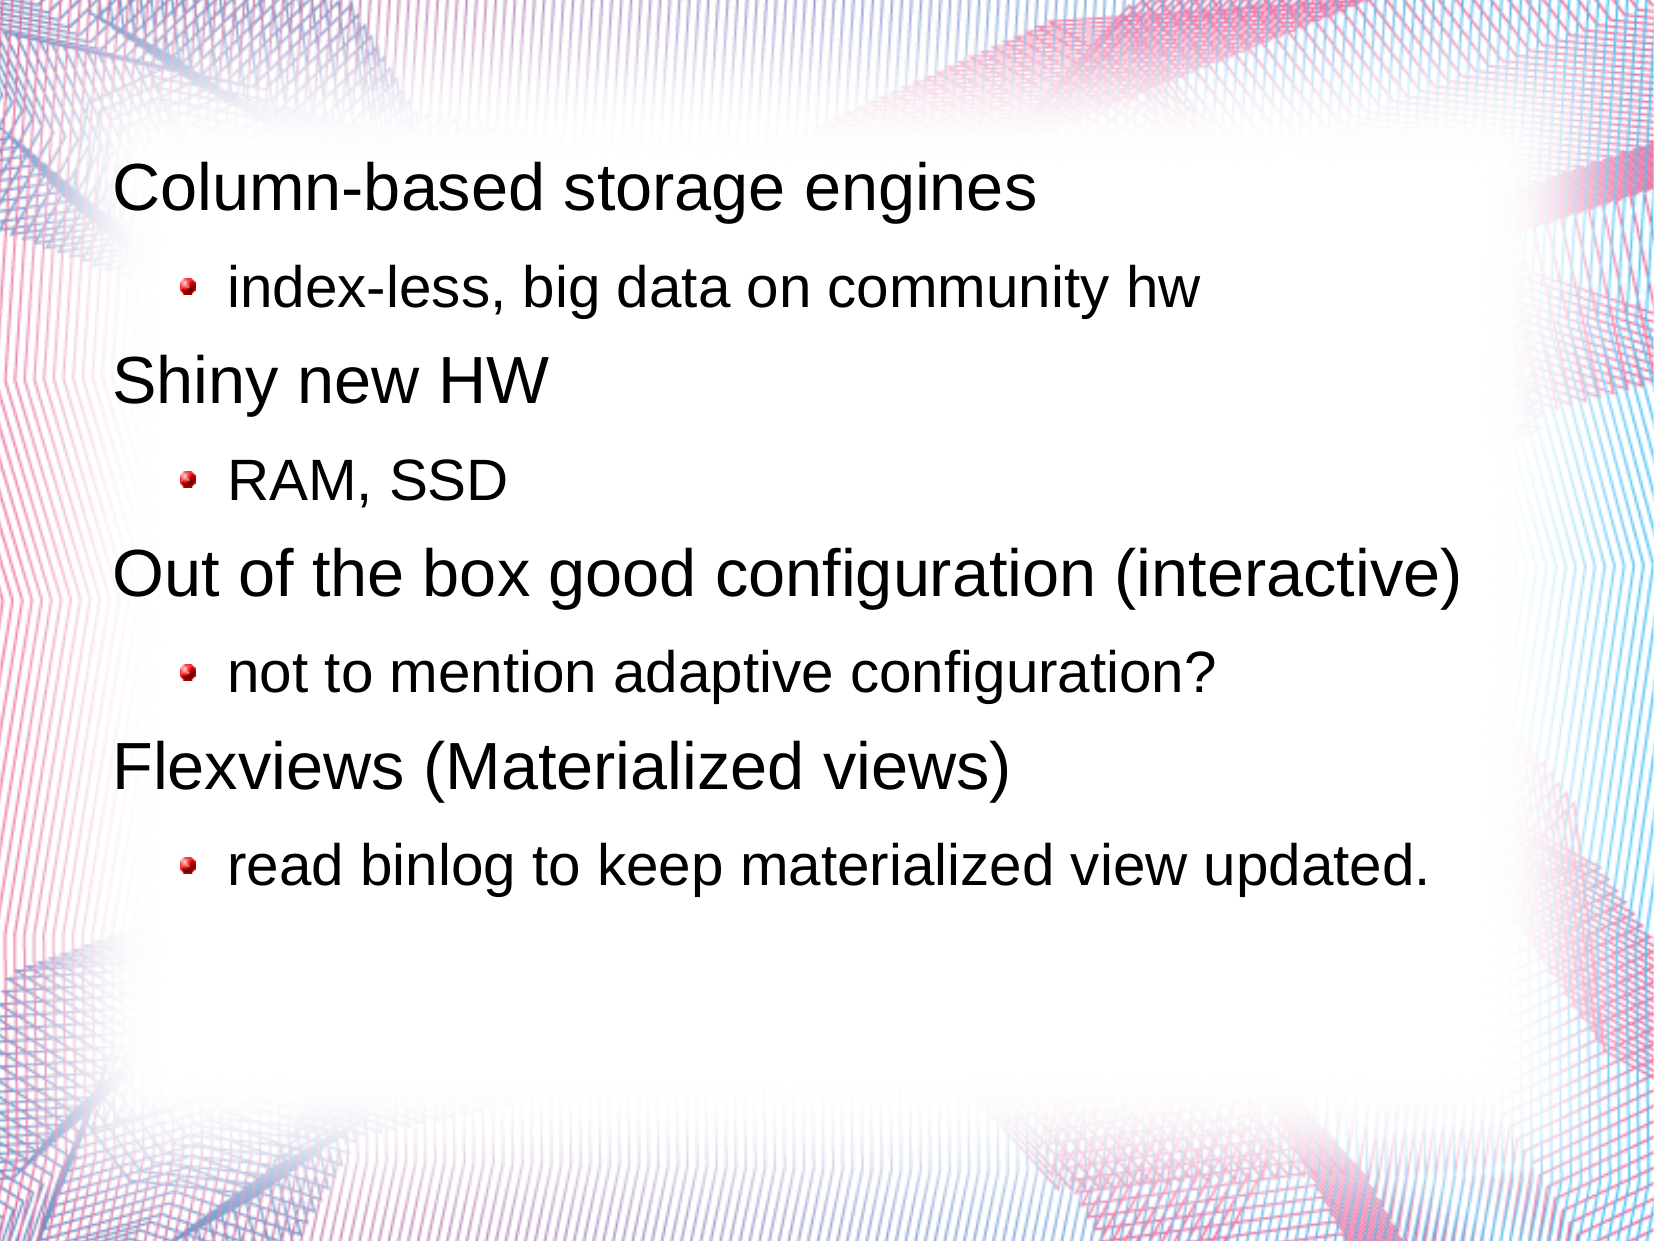

# Column-based storage engines
index-less, big data on community hw
Shiny new HW
RAM, SSD
Out of the box good configuration (interactive)
not to mention adaptive configuration?
Flexviews (Materialized views)
read binlog to keep materialized view updated.